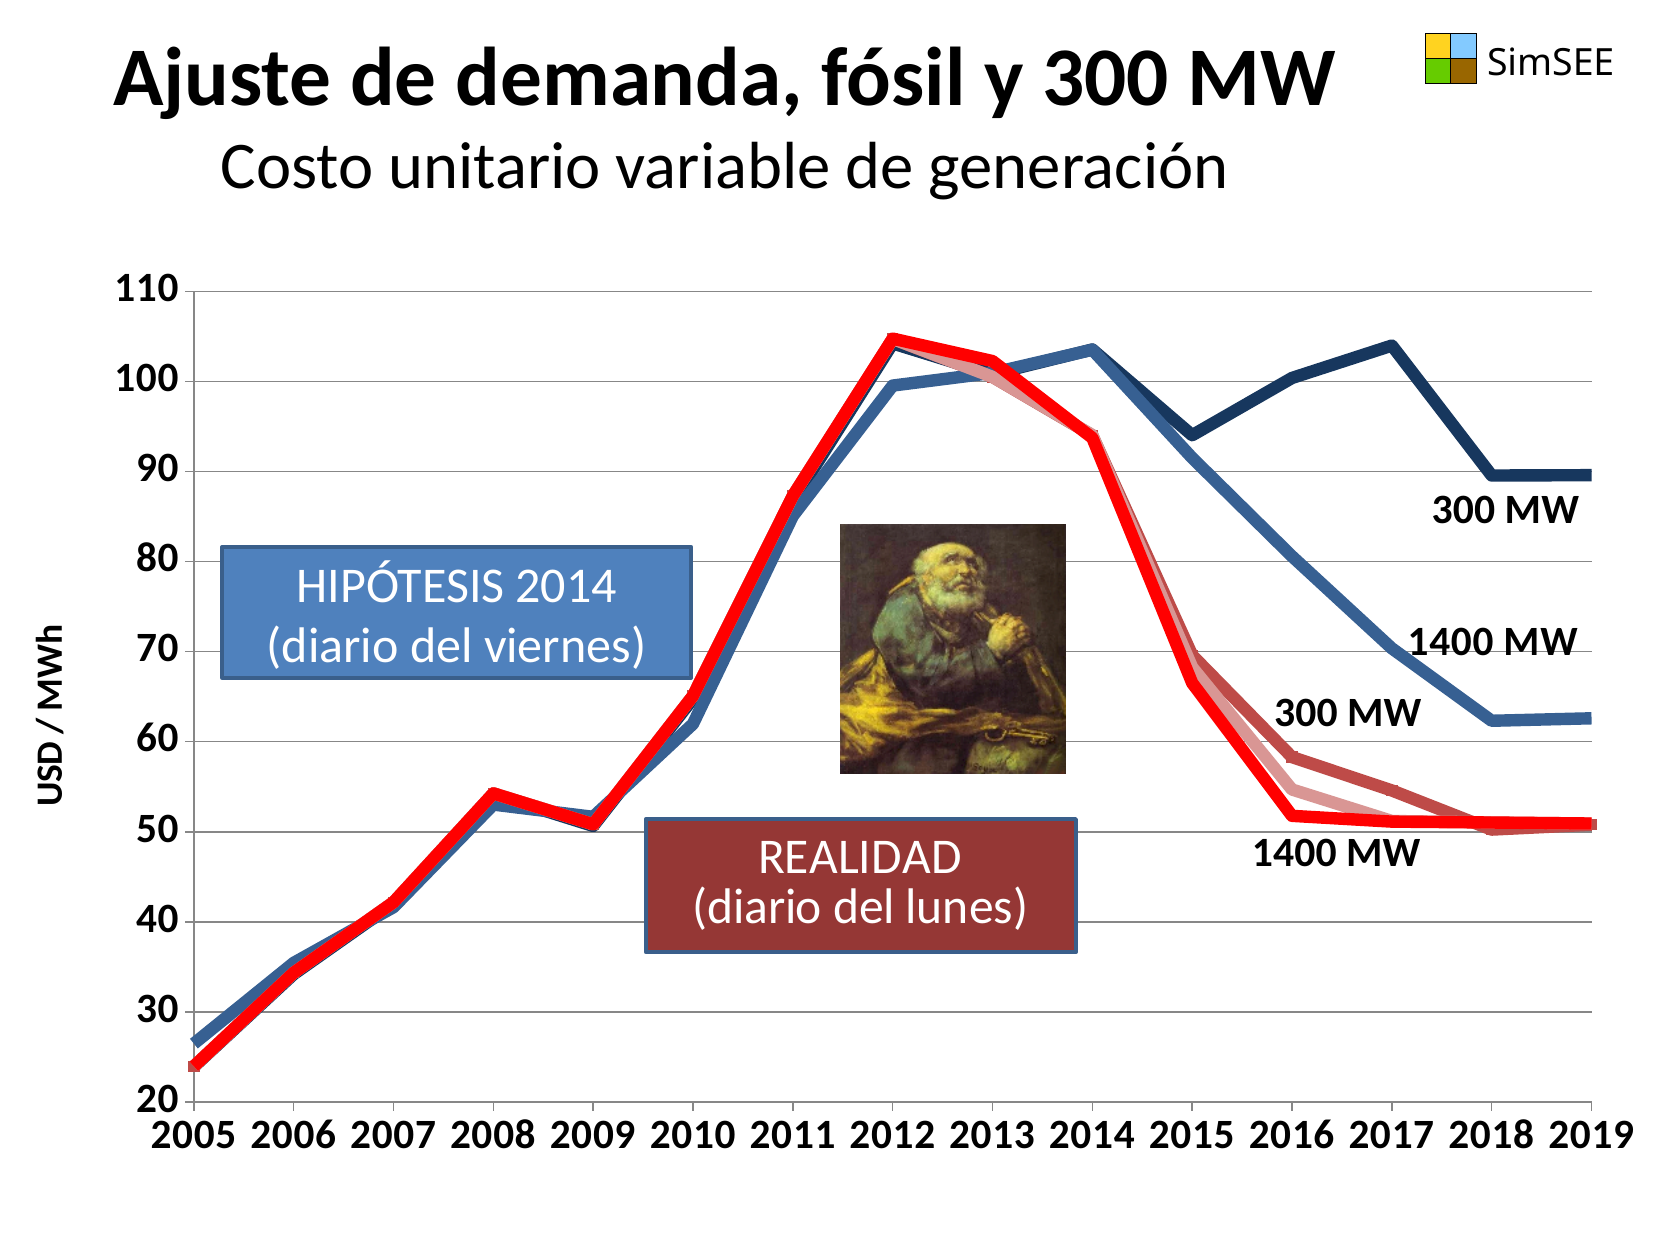

# Ajuste de demanda, fósil y 300 MW Costo unitario variable de generación
### Chart
| Category | C1: HIP14 - EOLO 300 - CON TG ADIC | C2: HIPREAL - EOLO 300 - CON TG ADIC | C3: HIP14 - EOLO REAL - CON TG ADIC | C4: HIPREAL - EOLO REAL - CON TG ADIC | C4B: HIPREAL - EOLO REAL - SIN TG ADIC |
|---|---|---|---|---|---|
| 2005 | 23.9166467649945 | 23.9700550174957 | 26.4886958190727 | 23.970175569417 | 23.9701822352352 |
| 2006 | 34.2015521182402 | 34.3581855414888 | 35.4551381519708 | 34.3581157039823 | 34.3580784892411 |
| 2007 | 42.0025125340409 | 42.1796514106557 | 41.6386819545865 | 42.179018184394 | 42.1790136575013 |
| 2008 | 54.1317497767603 | 54.2593722192555 | 53.0202565229897 | 54.25926131391 | 54.2593140377086 |
| 2009 | 50.6516483557431 | 50.8334772120421 | 51.6568083113033 | 50.8331061874765 | 50.8334621996102 |
| 2010 | 64.7917444175953 | 65.1004043281434 | 61.9778870766808 | 65.1004755179464 | 65.1004064818653 |
| 2011 | 86.6721983047482 | 87.2848874965196 | 85.0581557617128 | 87.2848998358456 | 87.2854052127086 |
| 2012 | 104.22121795255 | 104.728181359352 | 99.5411123280216 | 104.727758500113 | 104.74994854785 |
| 2013 | 100.80804222982 | 100.504955344145 | 100.950424306995 | 100.505472053225 | 102.258421788781 |
| 2014 | 103.546107370564 | 94.0080882660575 | 103.520811718953 | 94.0501361525619 | 93.7342556778502 |
| 2015 | 94.0294815335969 | 69.6022080479658 | 91.5108530367488 | 68.2603168443828 | 66.5184149500719 |
| 2016 | 100.383932863772 | 58.2955267805454 | 80.5915283408017 | 54.6923550926347 | 51.7683946725386 |
| 2017 | 103.985824900026 | 54.5876269927844 | 70.3706696614608 | 51.2033180655772 | 51.1254959874132 |
| 2018 | 89.5579150374013 | 50.2454313505845 | 62.3267861009859 | 51.0365090055563 | 51.0294063541152 |
| 2019 | 89.5965432320799 | 50.7869311081697 | 62.602661944103 | 50.917707154143 | 50.9180077602183 |300 MW
HIPÓTESIS 2014
(diario del viernes)
300 MW
1400 MW